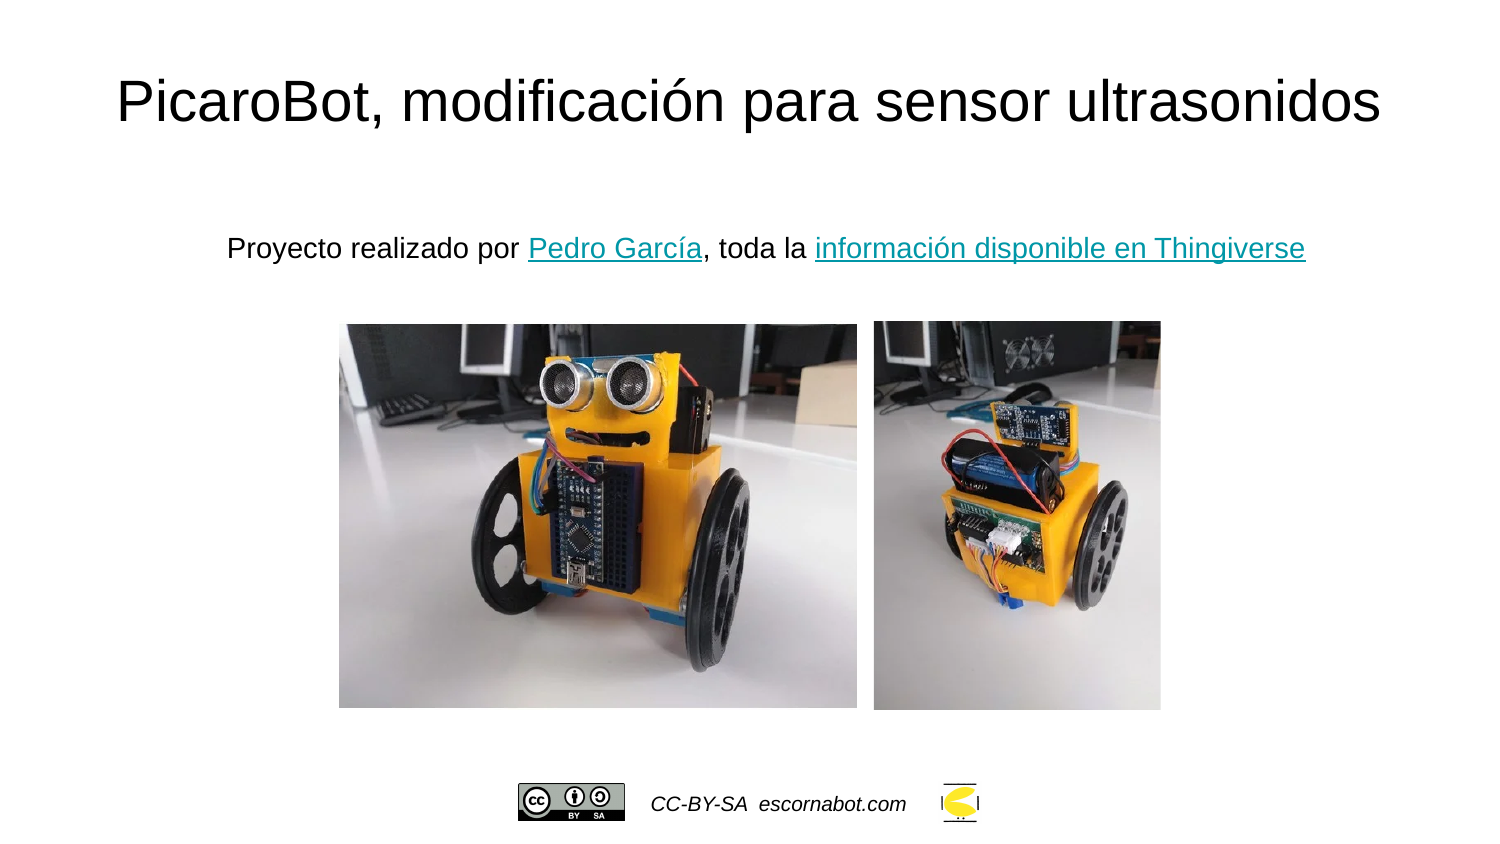

# PicaroBot, modificación para sensor ultrasonidos
Proyecto realizado por Pedro García, toda la información disponible en Thingiverse
CC-BY-SA escornabot.com